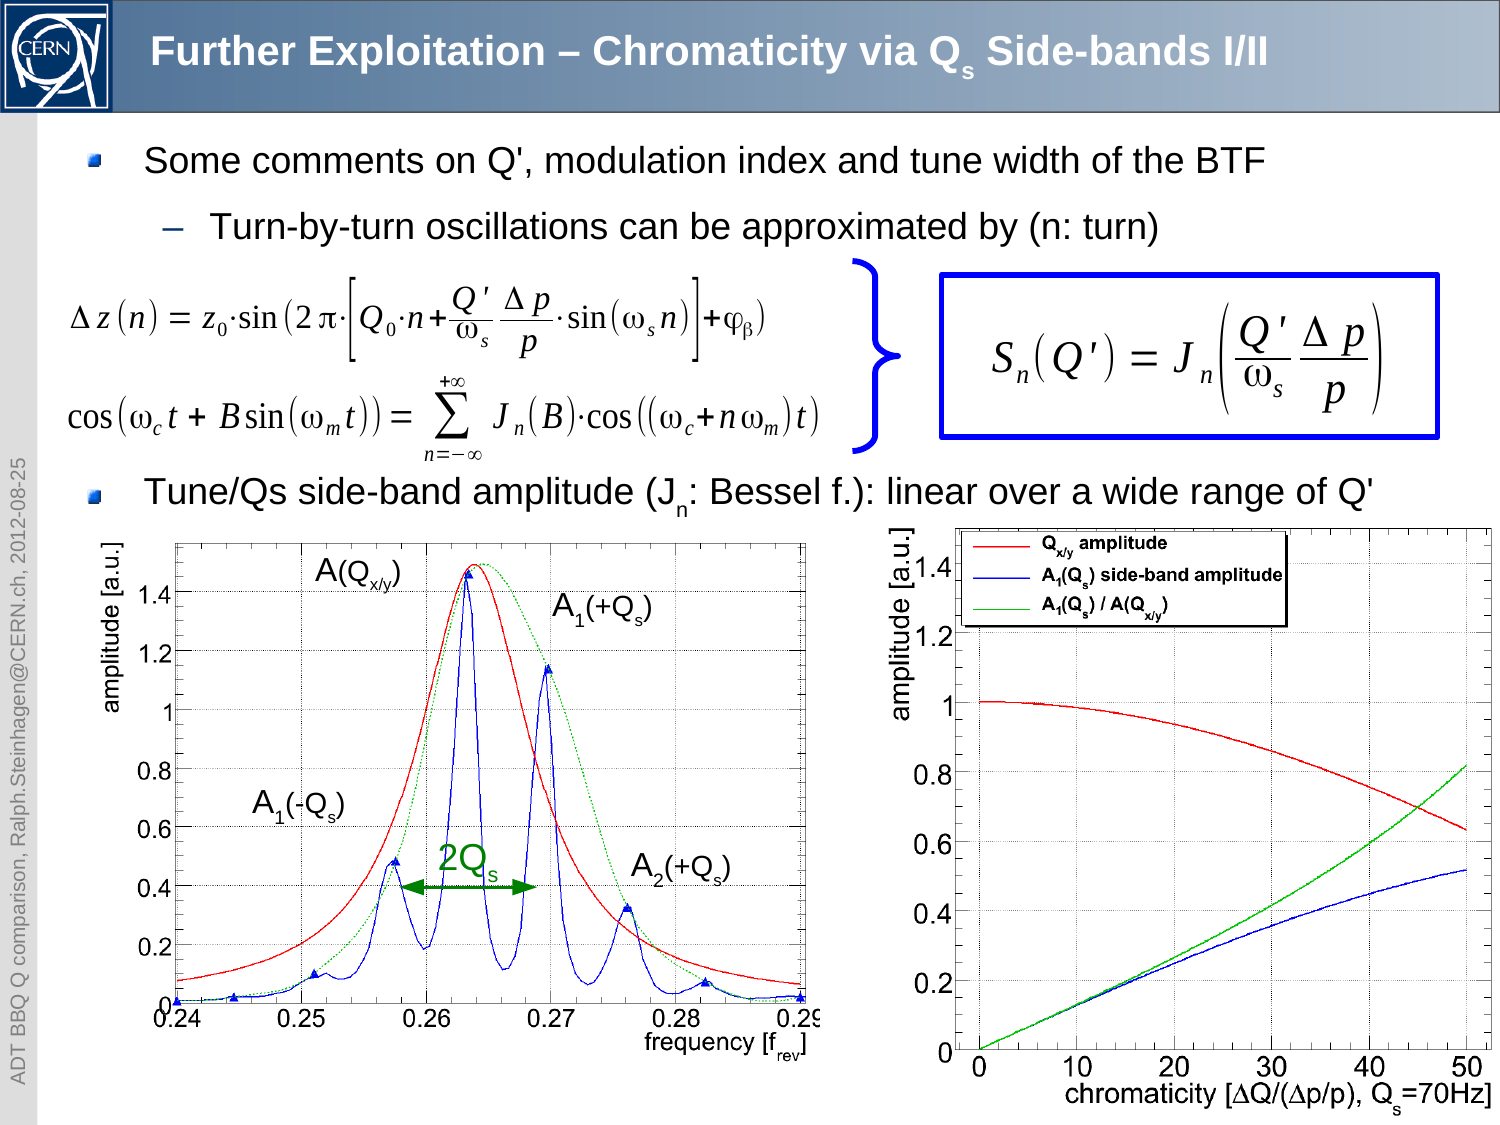

# Further Exploitation – Chromaticity via Qs Side-bands I/II
Some comments on Q', modulation index and tune width of the BTF
Turn-by-turn oscillations can be approximated by (n: turn)
Tune/Qs side-band amplitude (Jn: Bessel f.): linear over a wide range of Q'
A(Qx/y)
A1(+Qs)
A1(-Qs)
A2(+Qs)
2Qs